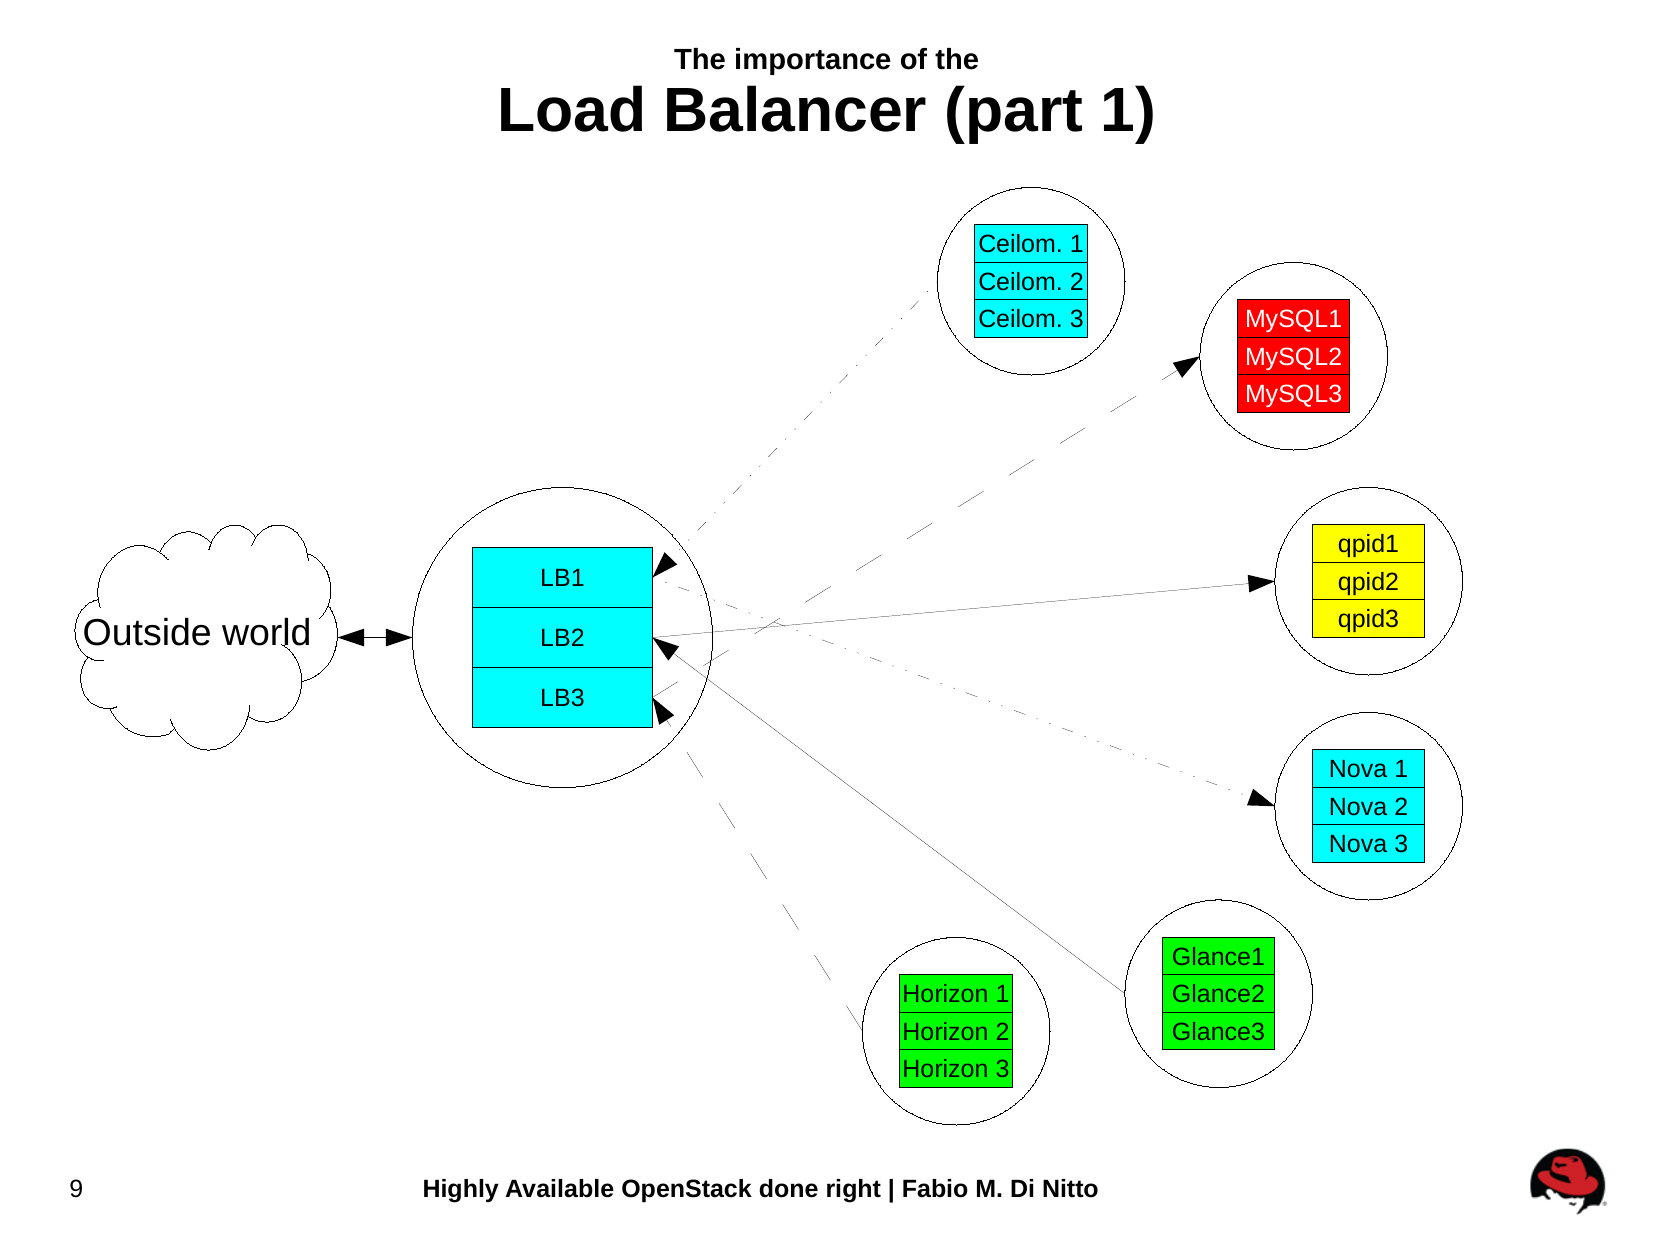

# The importance of the Load Balancer (part 1)
Ceilom. 1
Ceilom. 2
Ceilom. 3
MySQL1
MySQL2
MySQL3
qpid1
qpid2
qpid3
Outside world
LB1
LB2
LB3
Nova 1
Nova 2
Nova 3
Glance1
Glance2
Glance3
Horizon 1
Horizon 2
Horizon 3